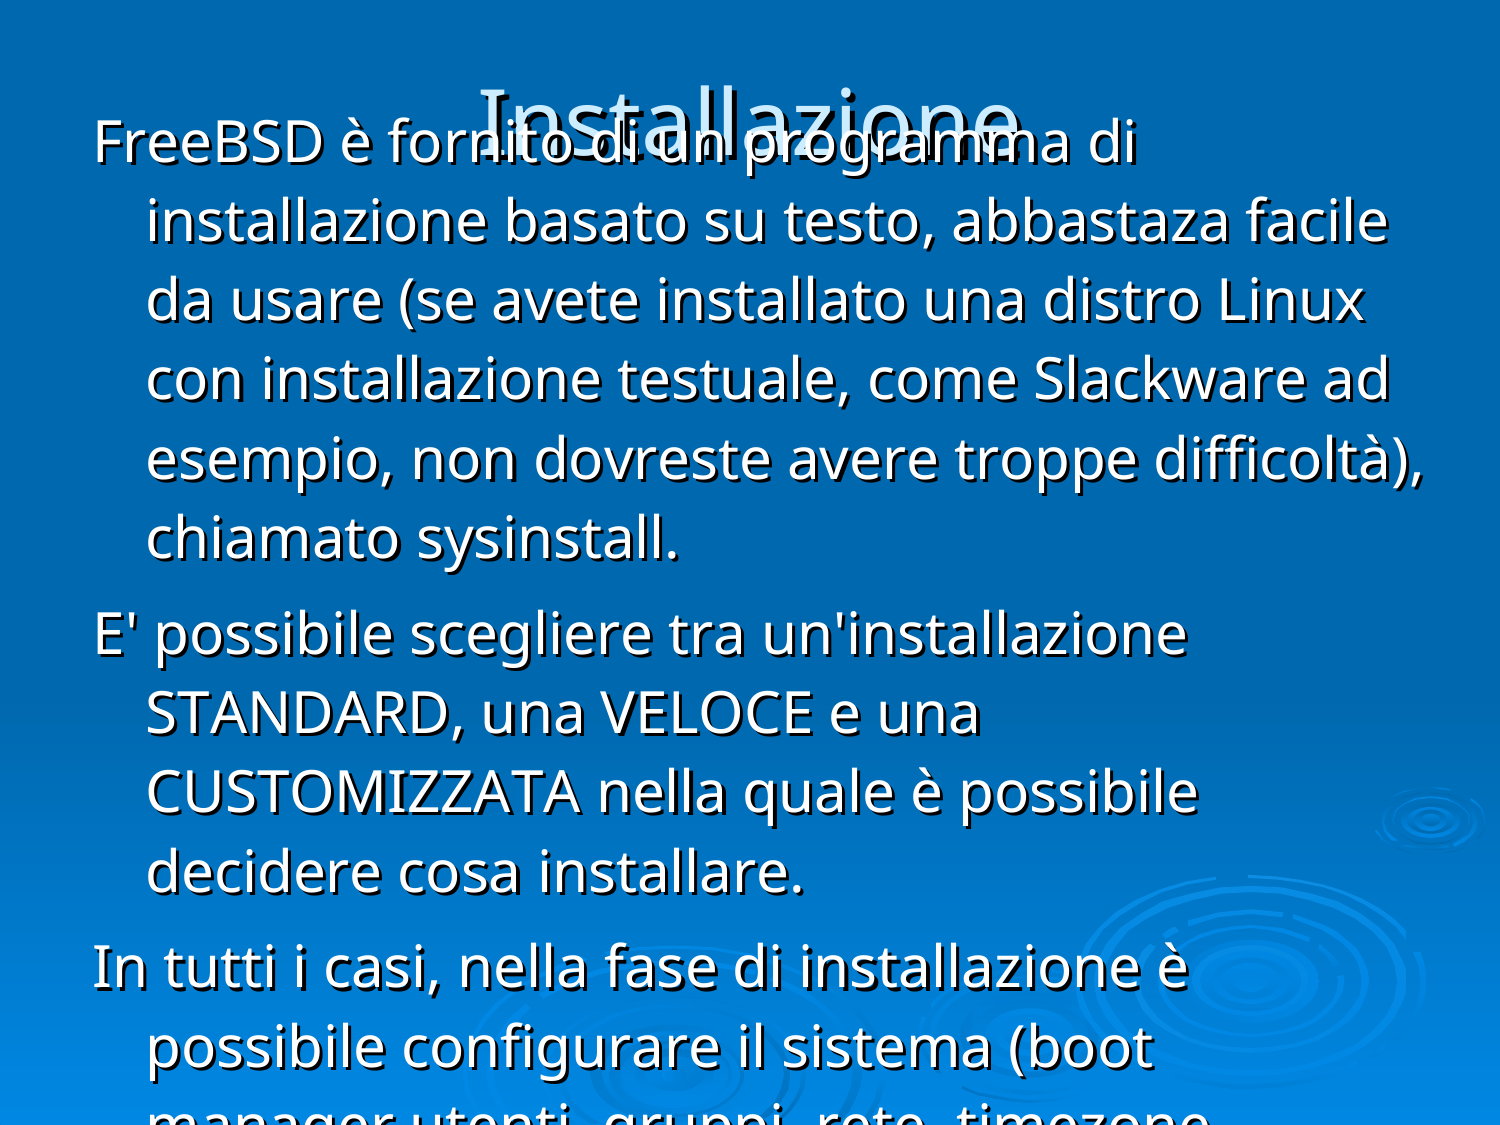

# Installazione
FreeBSD è fornito di un programma di installazione basato su testo, abbastaza facile da usare (se avete installato una distro Linux con installazione testuale, come Slackware ad esempio, non dovreste avere troppe difficoltà), chiamato sysinstall.
E' possibile scegliere tra un'installazione STANDARD, una VELOCE e una CUSTOMIZZATA nella quale è possibile decidere cosa installare.
In tutti i casi, nella fase di installazione è possibile configurare il sistema (boot manager,utenti, gruppi, rete, timezone, keymap, etc.etc.)